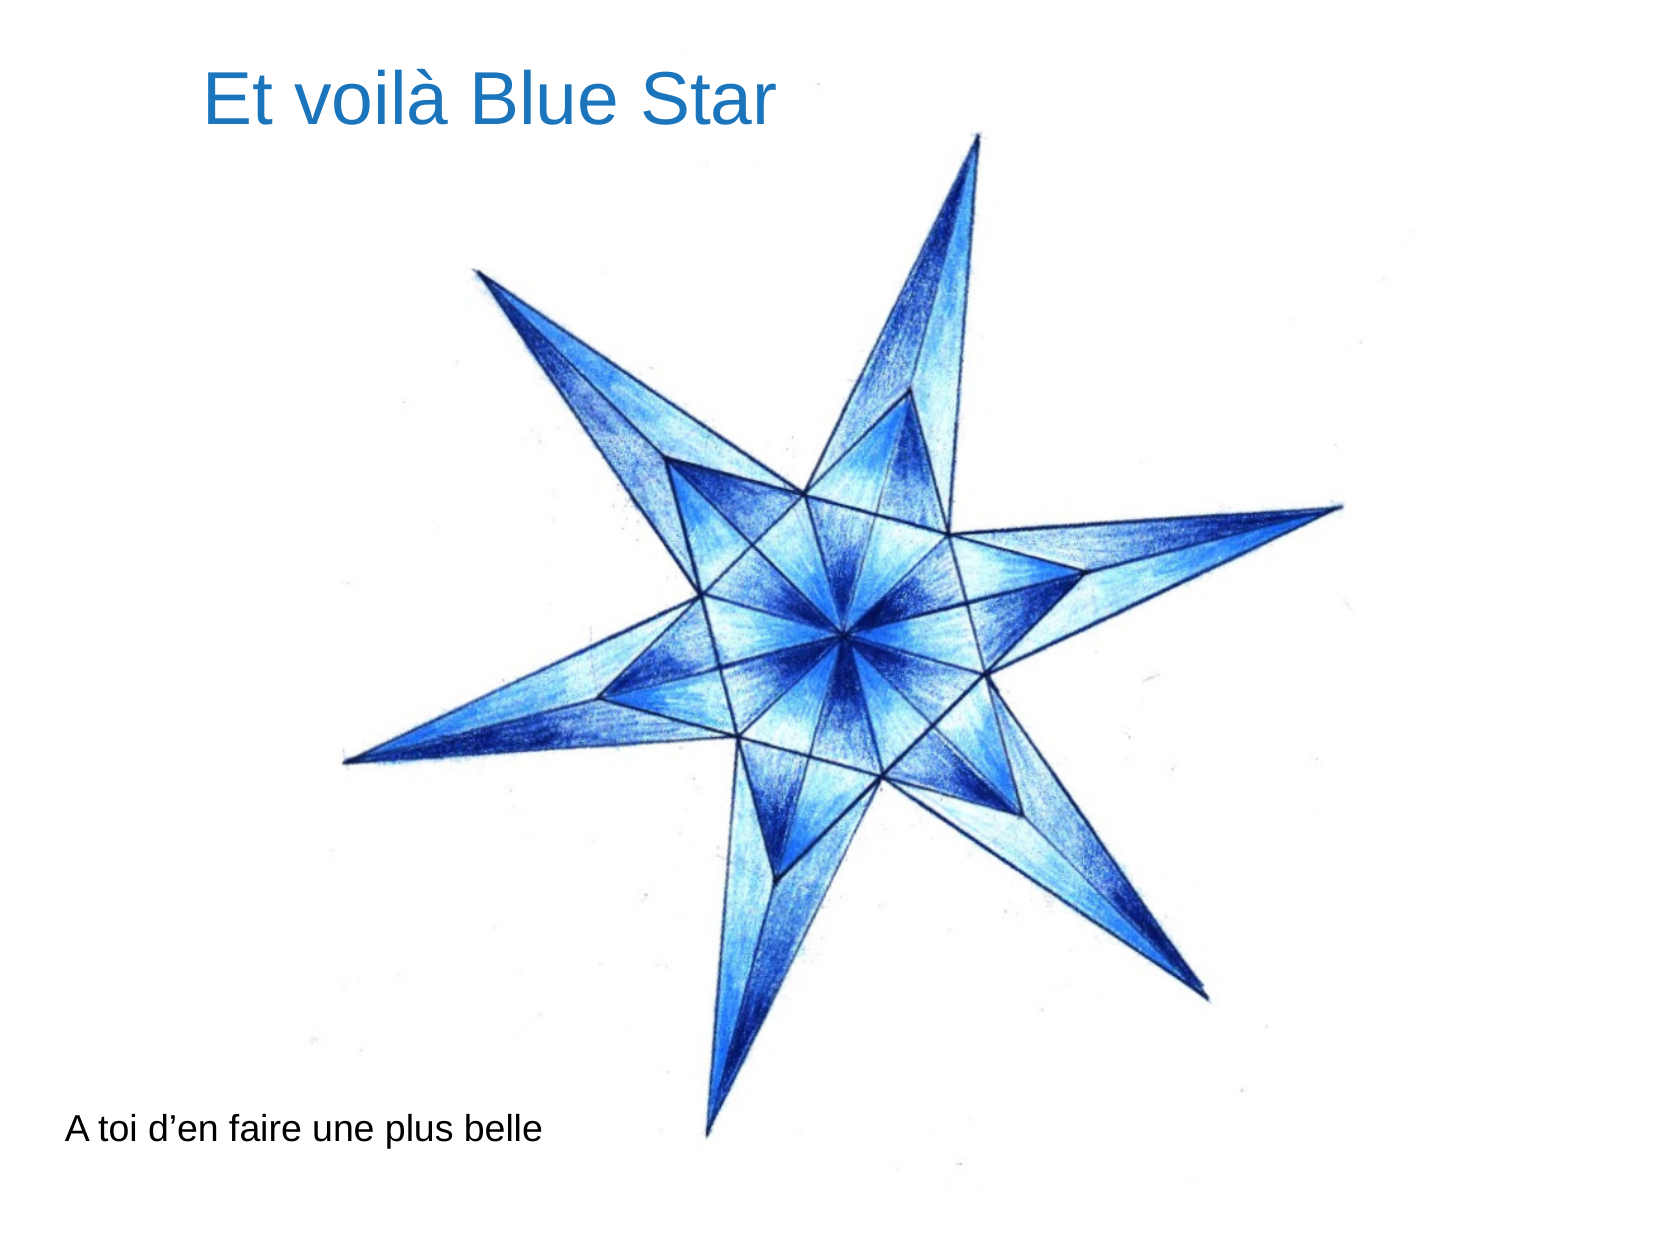

# Et voilà Blue Star
A toi d’en faire une plus belle